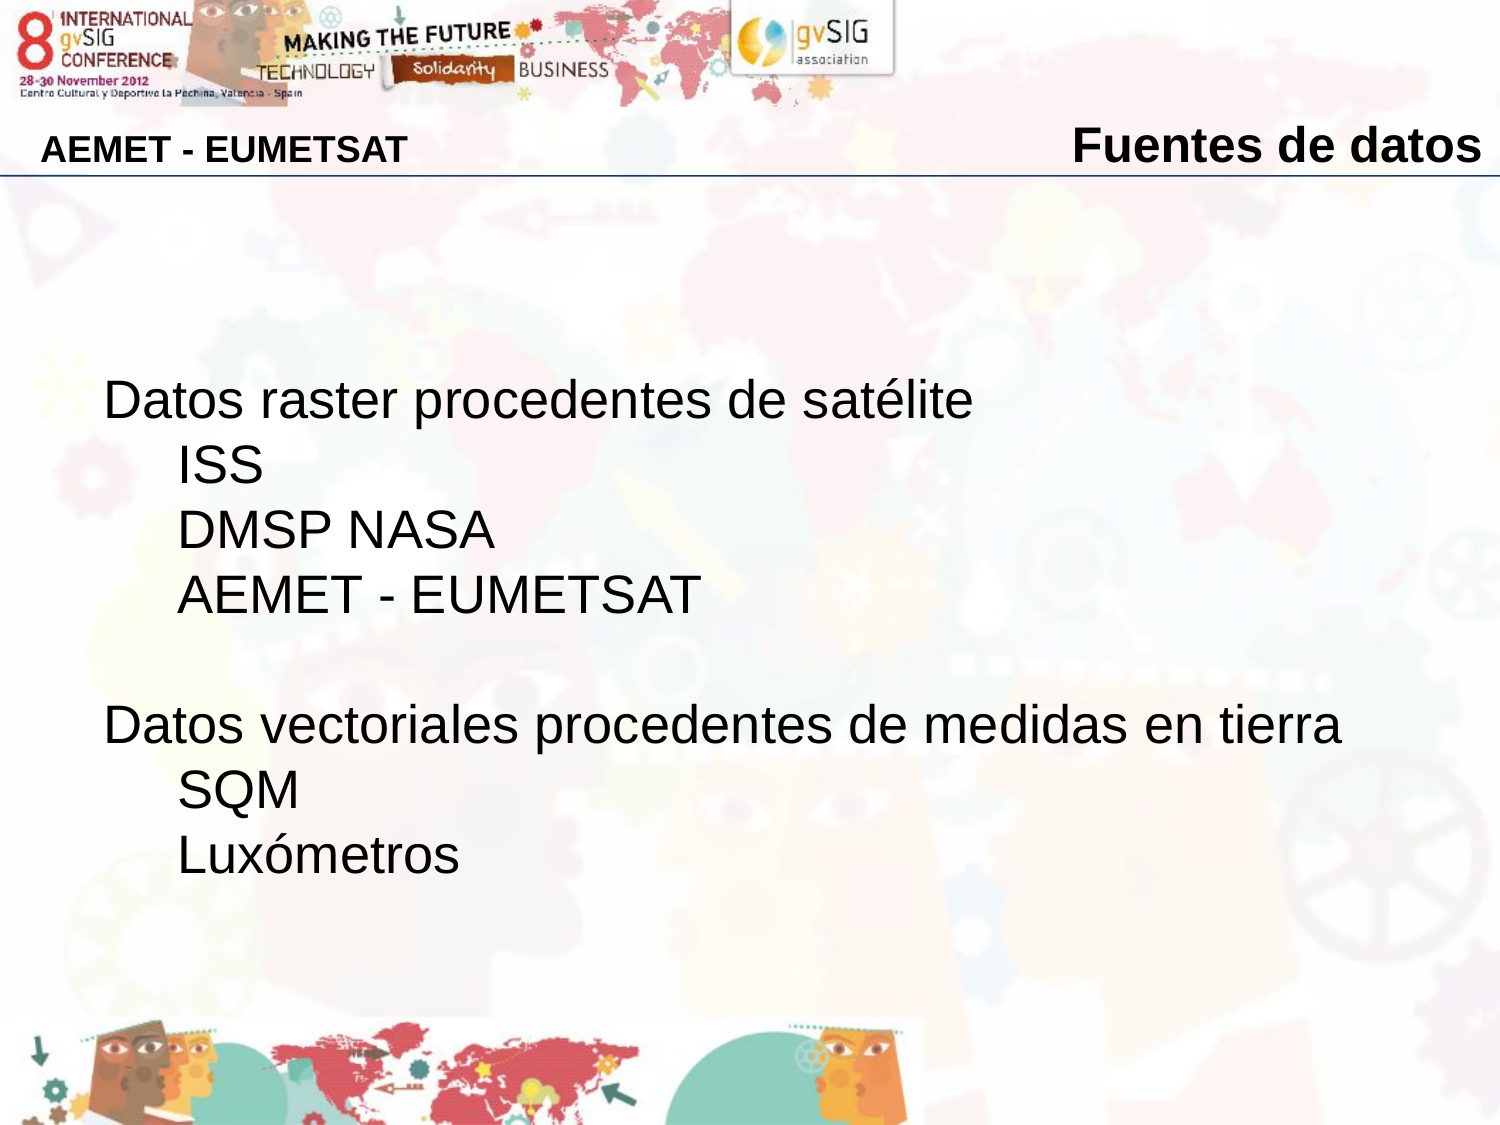

Fuentes de datos
AEMET - EUMETSAT
Datos raster procedentes de satélite
	ISS
	DMSP NASA
	AEMET - EUMETSAT
Datos vectoriales procedentes de medidas en tierra
	SQM
	Luxómetros